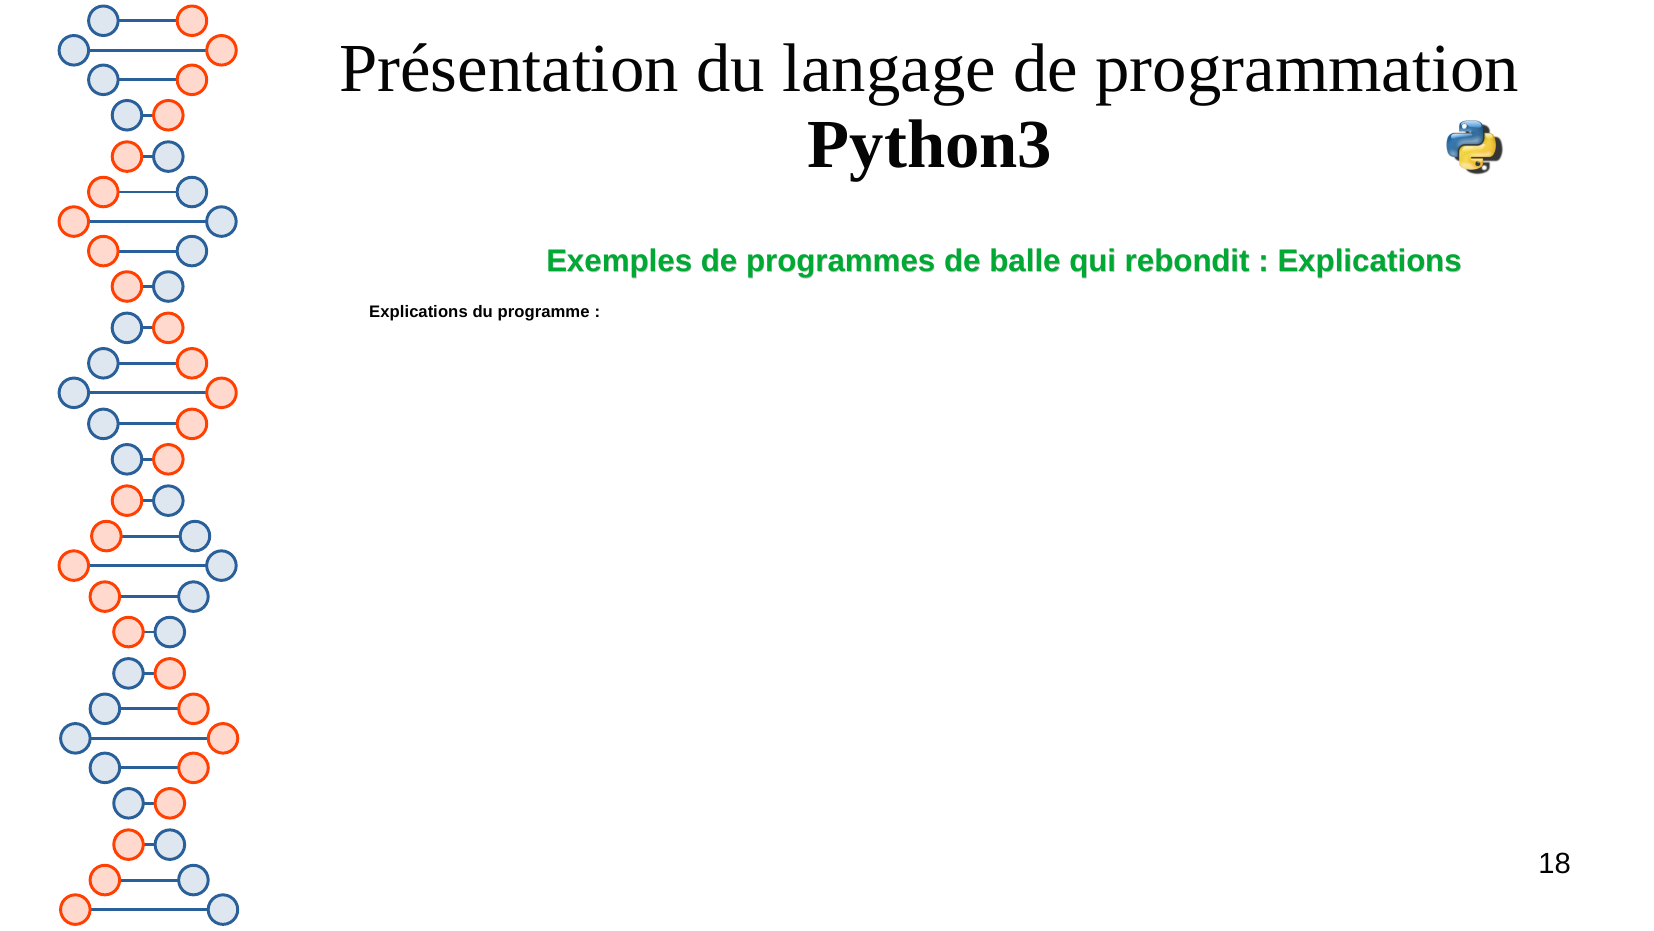

# Présentation du langage de programmation Python3
Exemples de programmes de balle qui rebondit : Explications
Explications du programme :
18